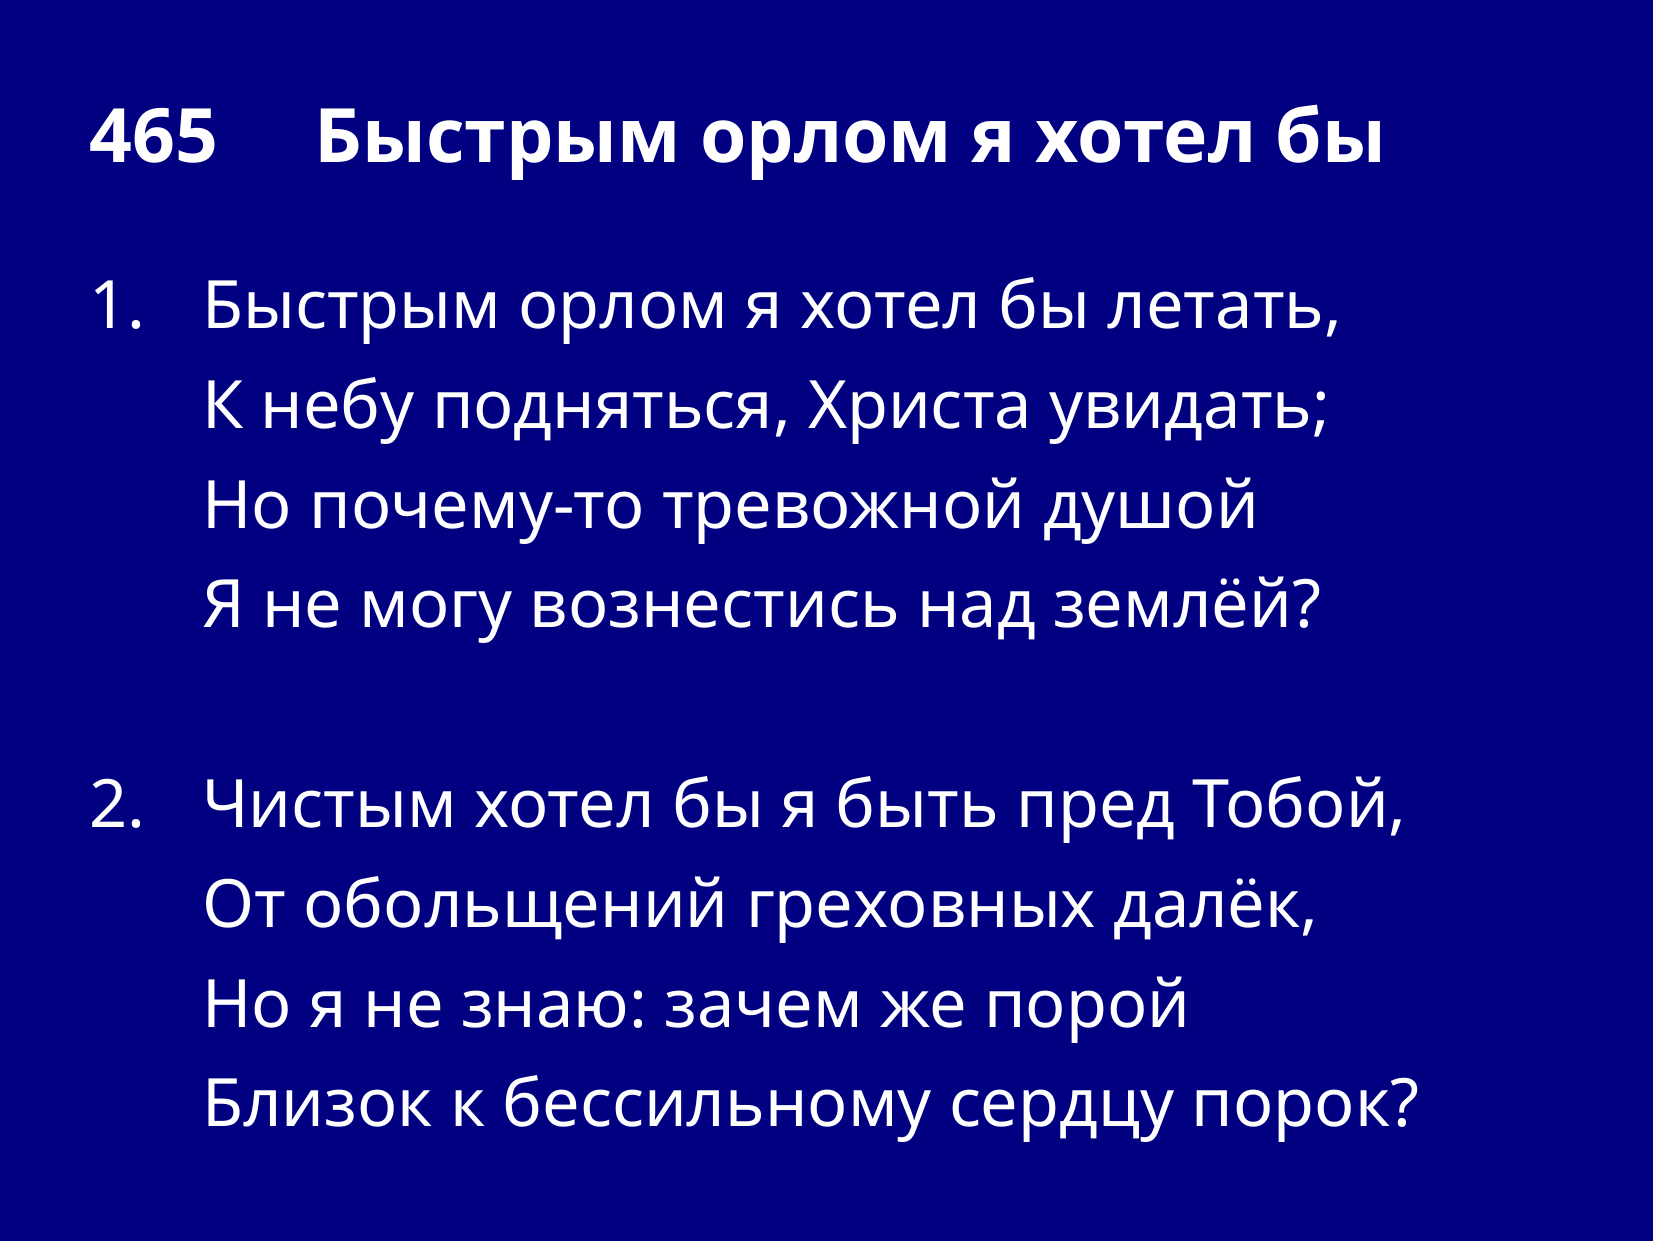

465	Быстрым орлом я хотел бы
1.	Быстрым орлом я хотел бы летать,
	К небу подняться, Христа увидать;
	Но почему-то тревожной душой
	Я не могу вознестись над землёй?
2.	Чистым хотел бы я быть пред Тобой,
	От обольщений греховных далёк,
	Но я не знаю: зачем же порой
	Близок к бессильному сердцу порок?